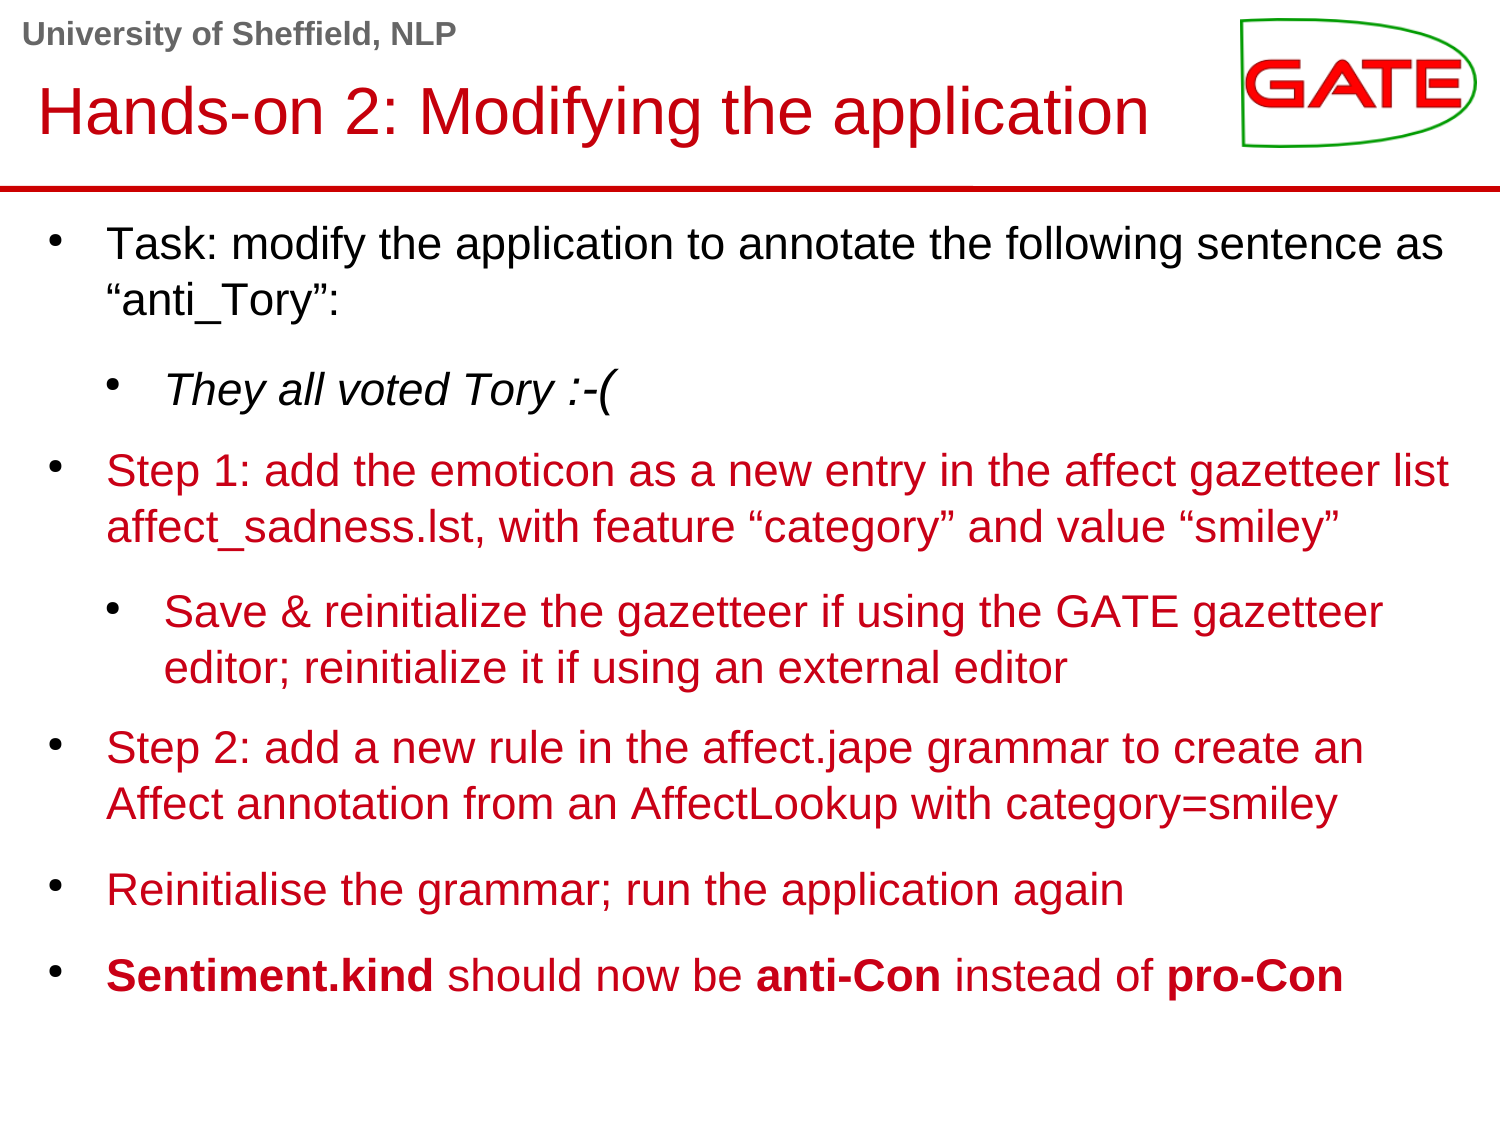

# Hands-on 2: Modifying the application
Task: modify the application to annotate the following sentence as “anti_Tory”:
They all voted Tory :-(
Step 1: add the emoticon as a new entry in the affect gazetteer list affect_sadness.lst, with feature “category” and value “smiley”
Save & reinitialize the gazetteer if using the GATE gazetteer editor; reinitialize it if using an external editor
Step 2: add a new rule in the affect.jape grammar to create an Affect annotation from an AffectLookup with category=smiley
Reinitialise the grammar; run the application again
Sentiment.kind should now be anti-Con instead of pro-Con